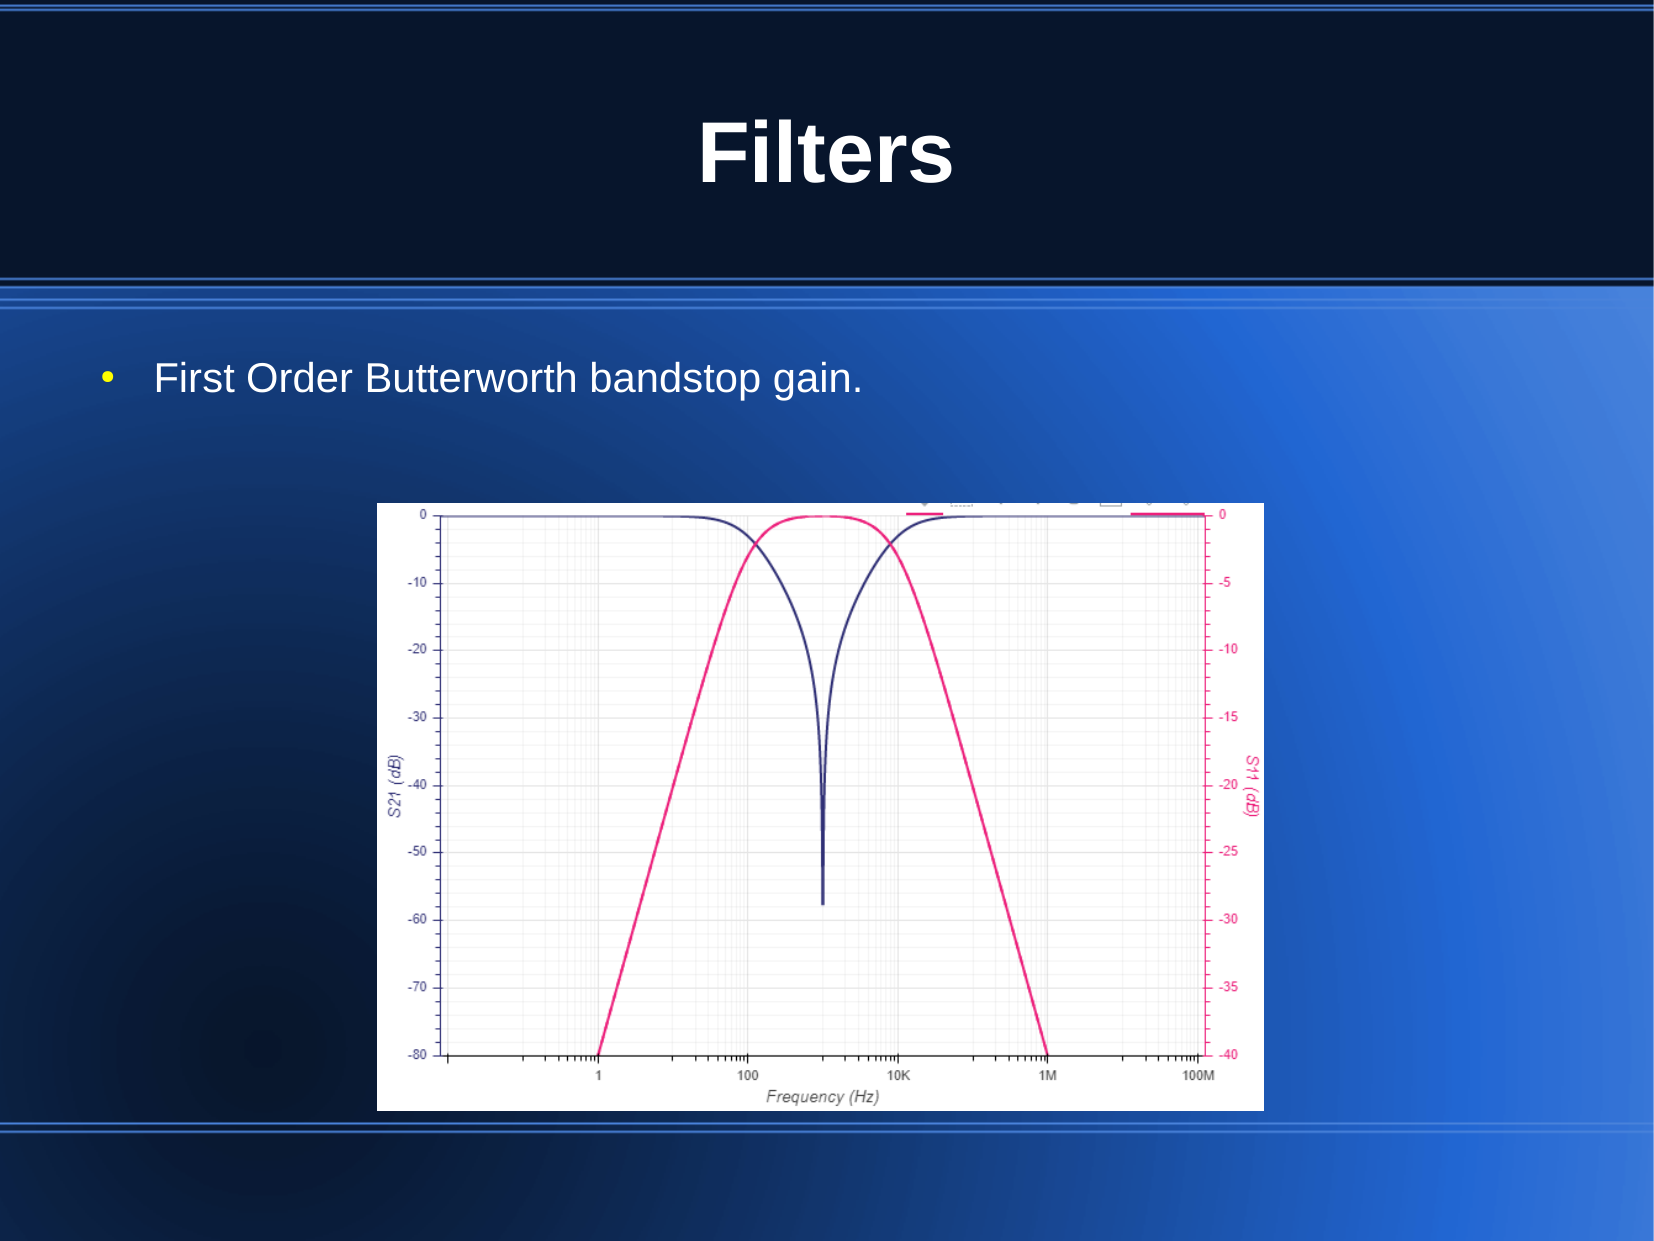

# Filters
First Order Butterworth bandstop gain.